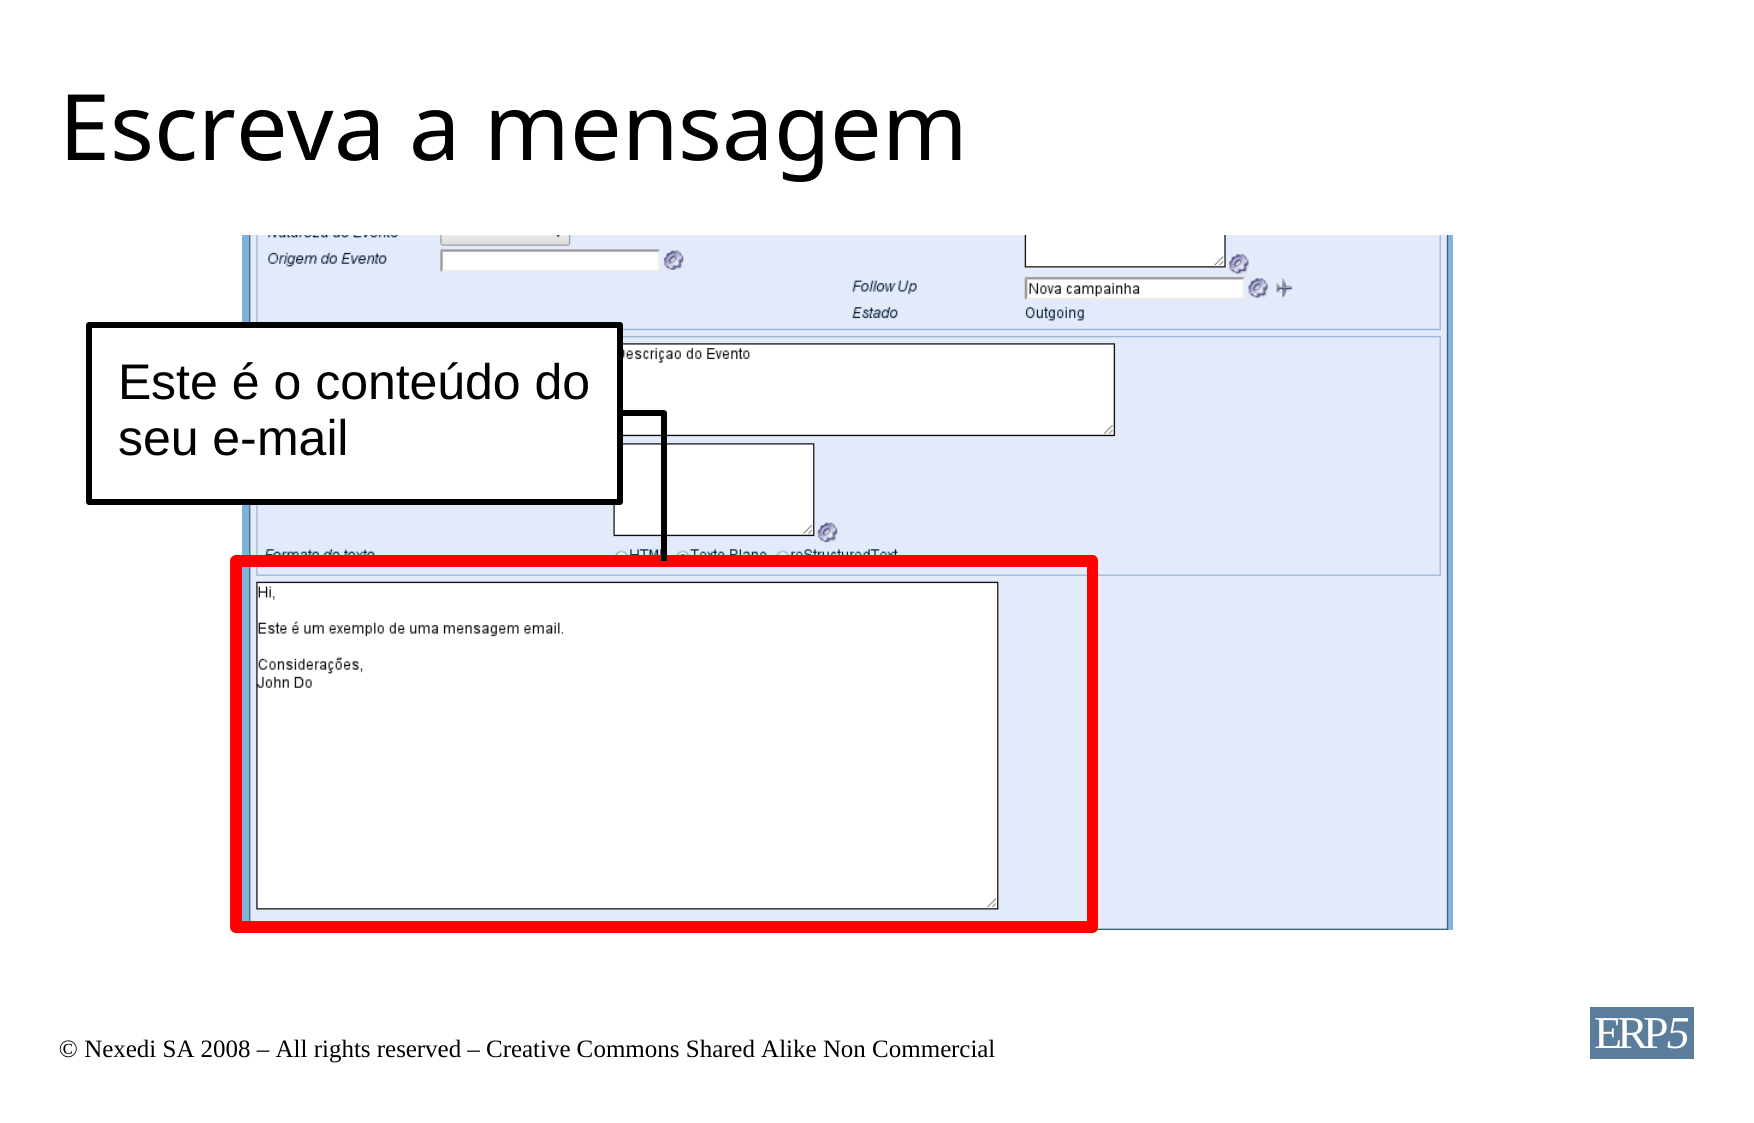

# Escreva a mensagem
Este é o conteúdo do seu e-mail